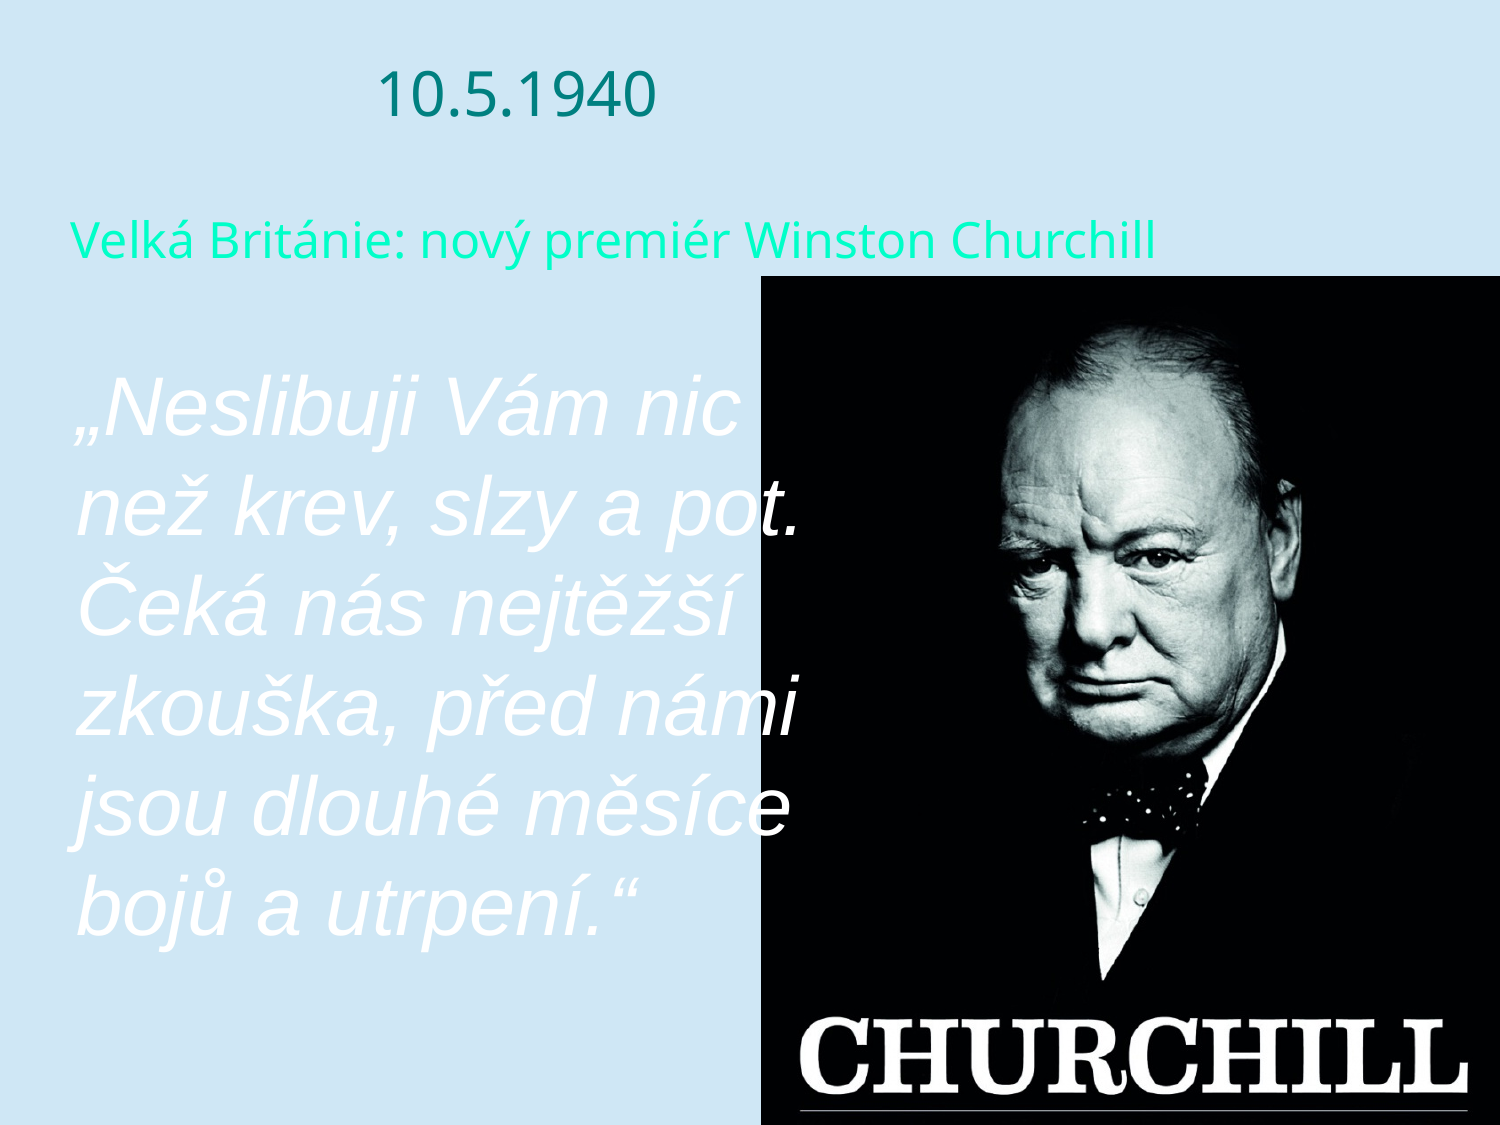

10.5.1940
Velká Británie: nový premiér Winston Churchill
„Neslibuji Vám nic než krev, slzy a pot. Čeká nás nejtěžší zkouška, před námi jsou dlouhé měsíce bojů a utrpení.“